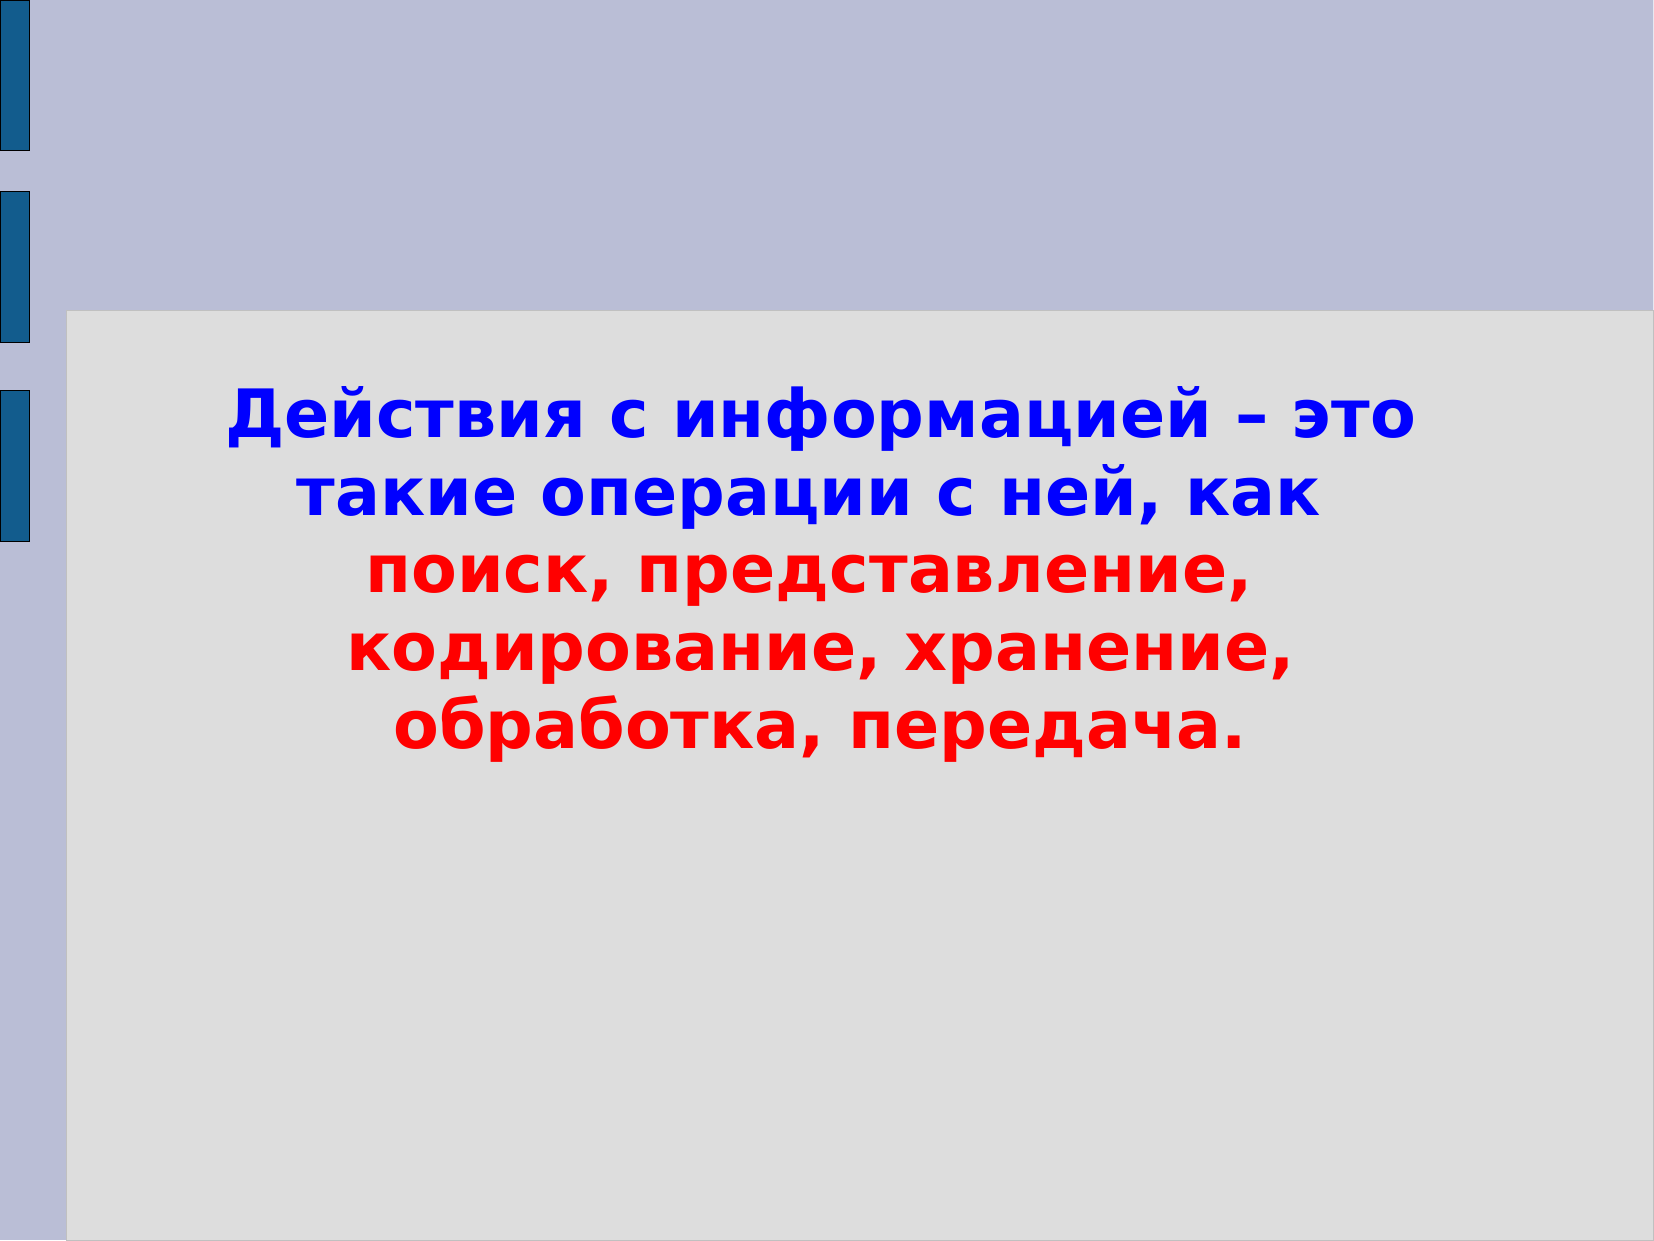

Действия с информацией – это такие операции с ней, как
поиск, представление,
кодирование, хранение, обработка, передача.